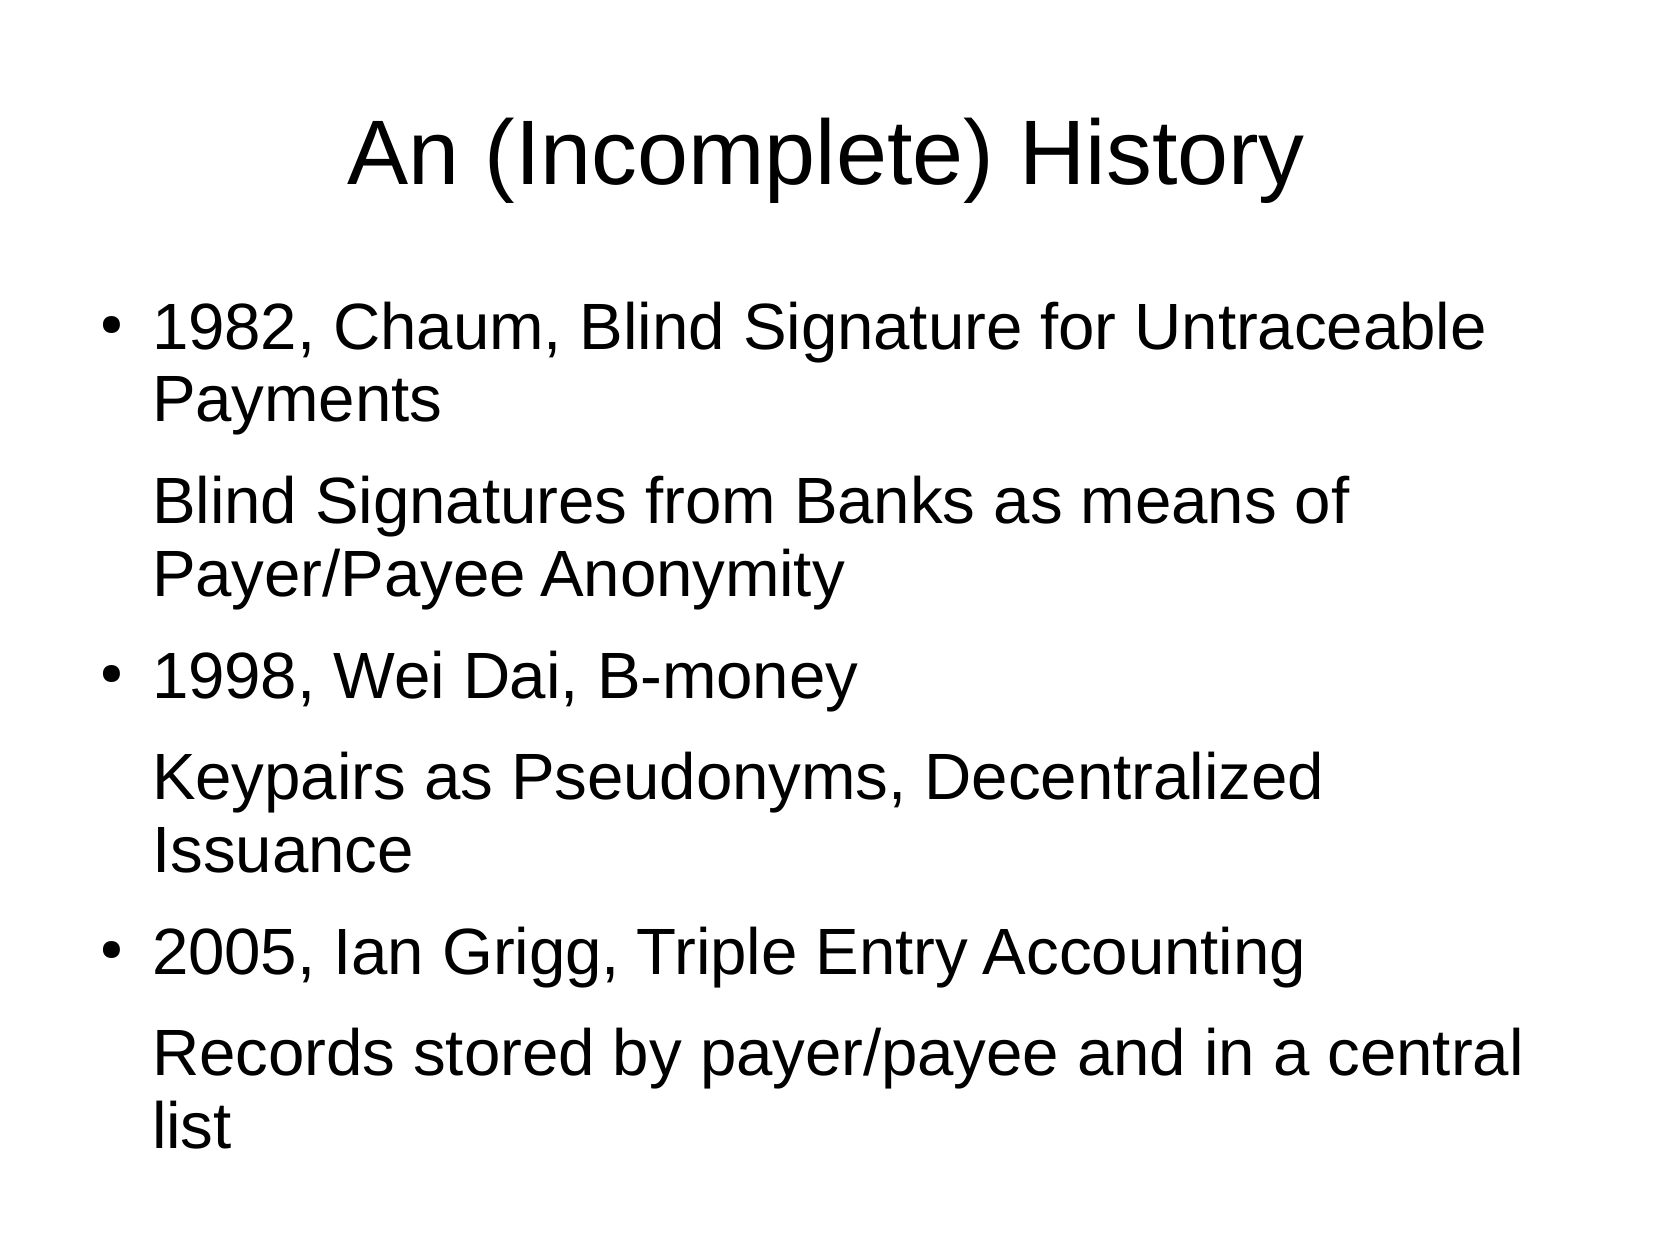

# An (Incomplete) History
1982, Chaum, Blind Signature for Untraceable Payments
Blind Signatures from Banks as means of Payer/Payee Anonymity
1998, Wei Dai, B-money
Keypairs as Pseudonyms, Decentralized Issuance
2005, Ian Grigg, Triple Entry Accounting
Records stored by payer/payee and in a central list